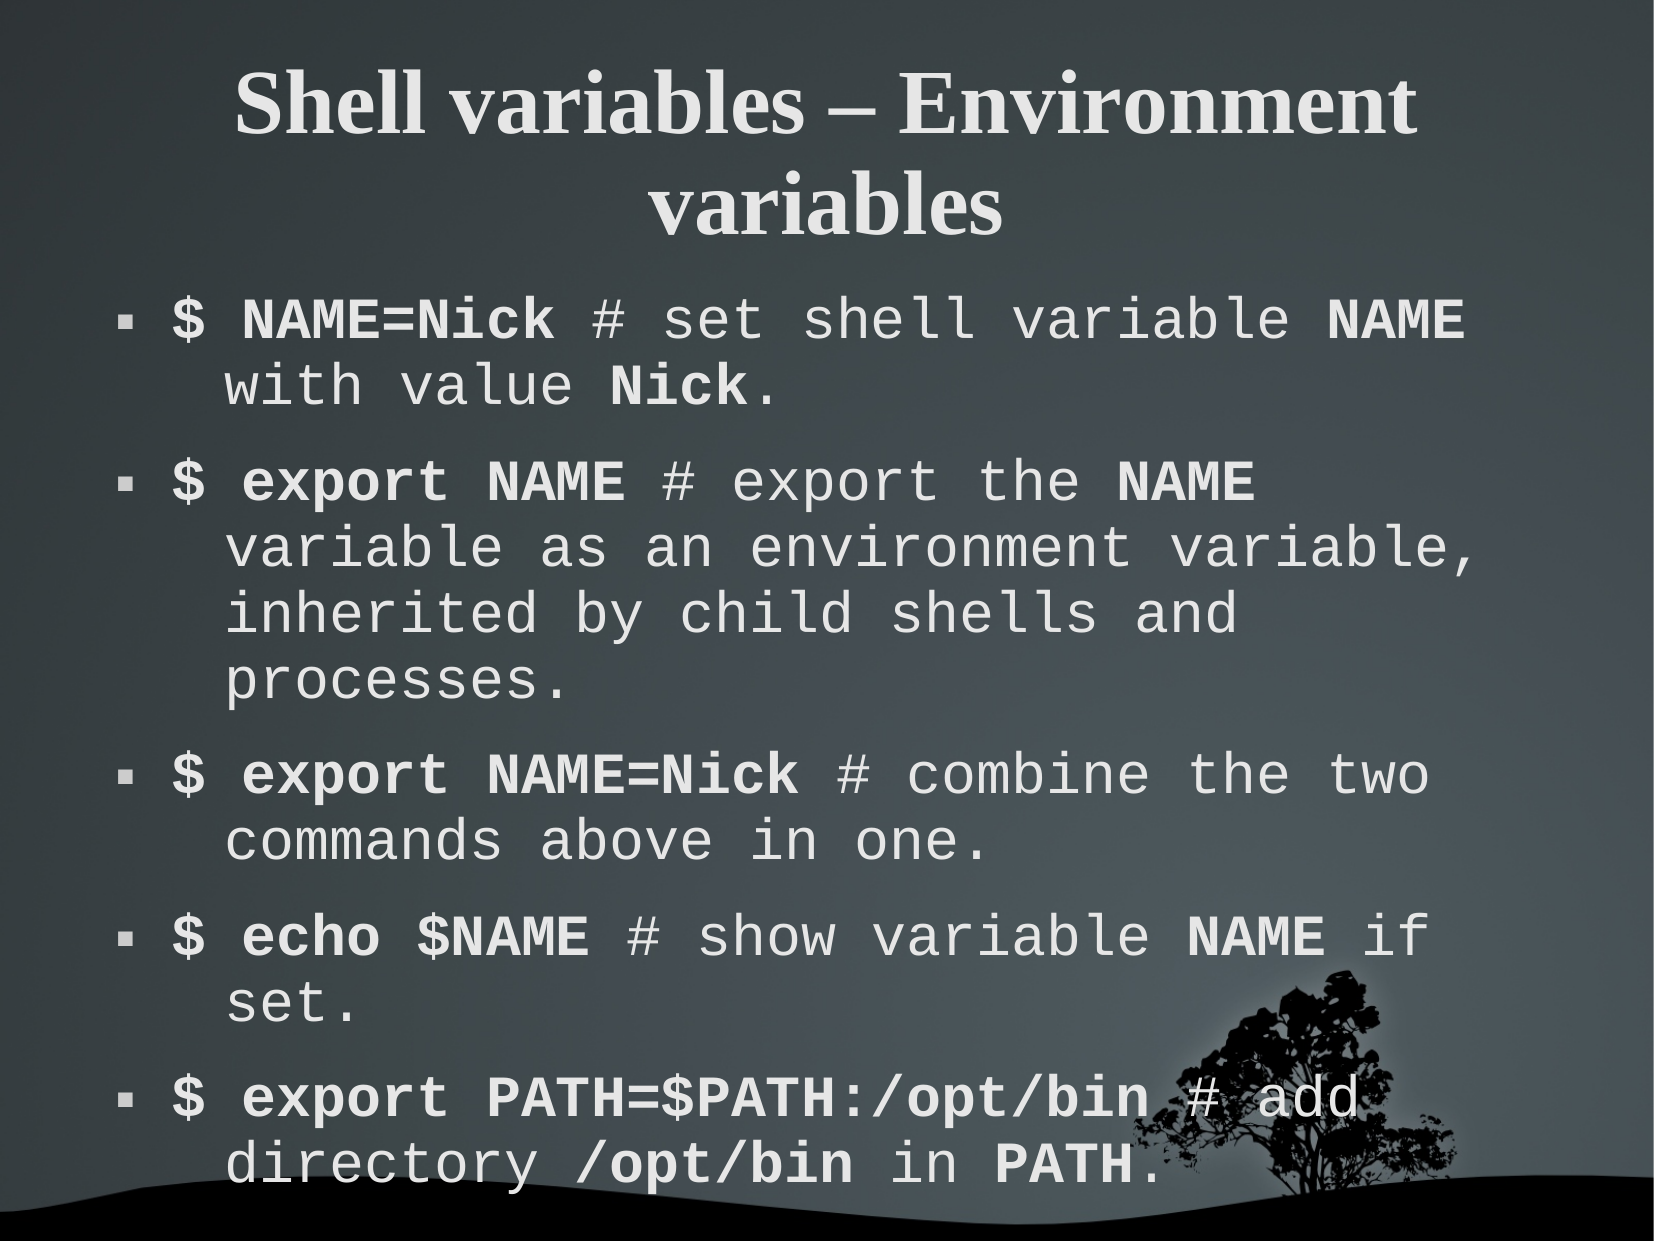

# Shell variables – Environment variables
$ NAME=Nick # set shell variable NAME with value Nick.
$ export NAME # export the NAME	 variable as an environment variable, inherited by child shells and processes.
$ export NAME=Nick # combine the two commands above in one.
$ echo $NAME # show variable NAME if set.
$ export PATH=$PATH:/opt/bin # add directory /opt/bin in PATH.